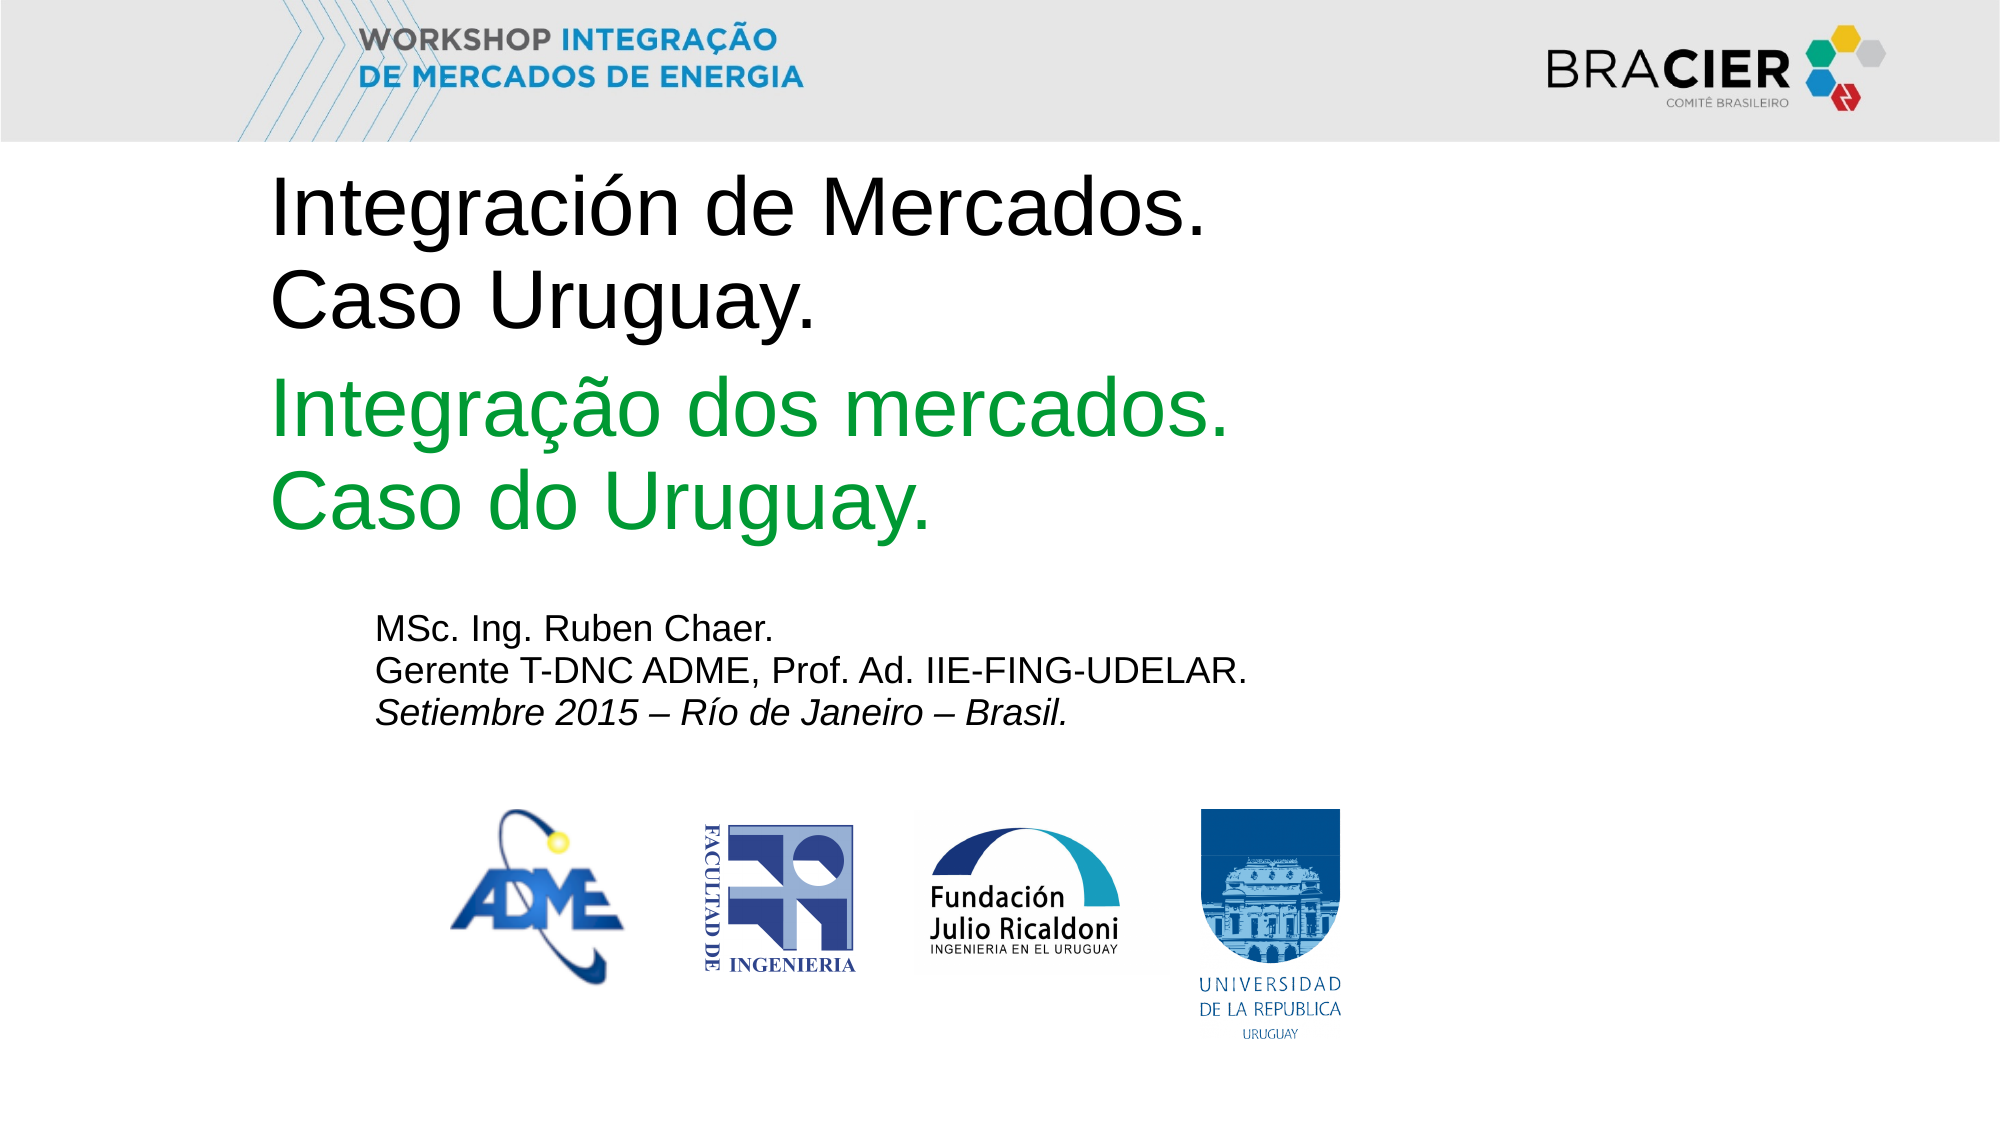

Integración de Mercados.
Caso Uruguay.
Integração dos mercados.
Caso do Uruguay.
MSc. Ing. Ruben Chaer.
Gerente T-DNC ADME, Prof. Ad. IIE-FING-UDELAR.
Setiembre 2015 – Río de Janeiro – Brasil.